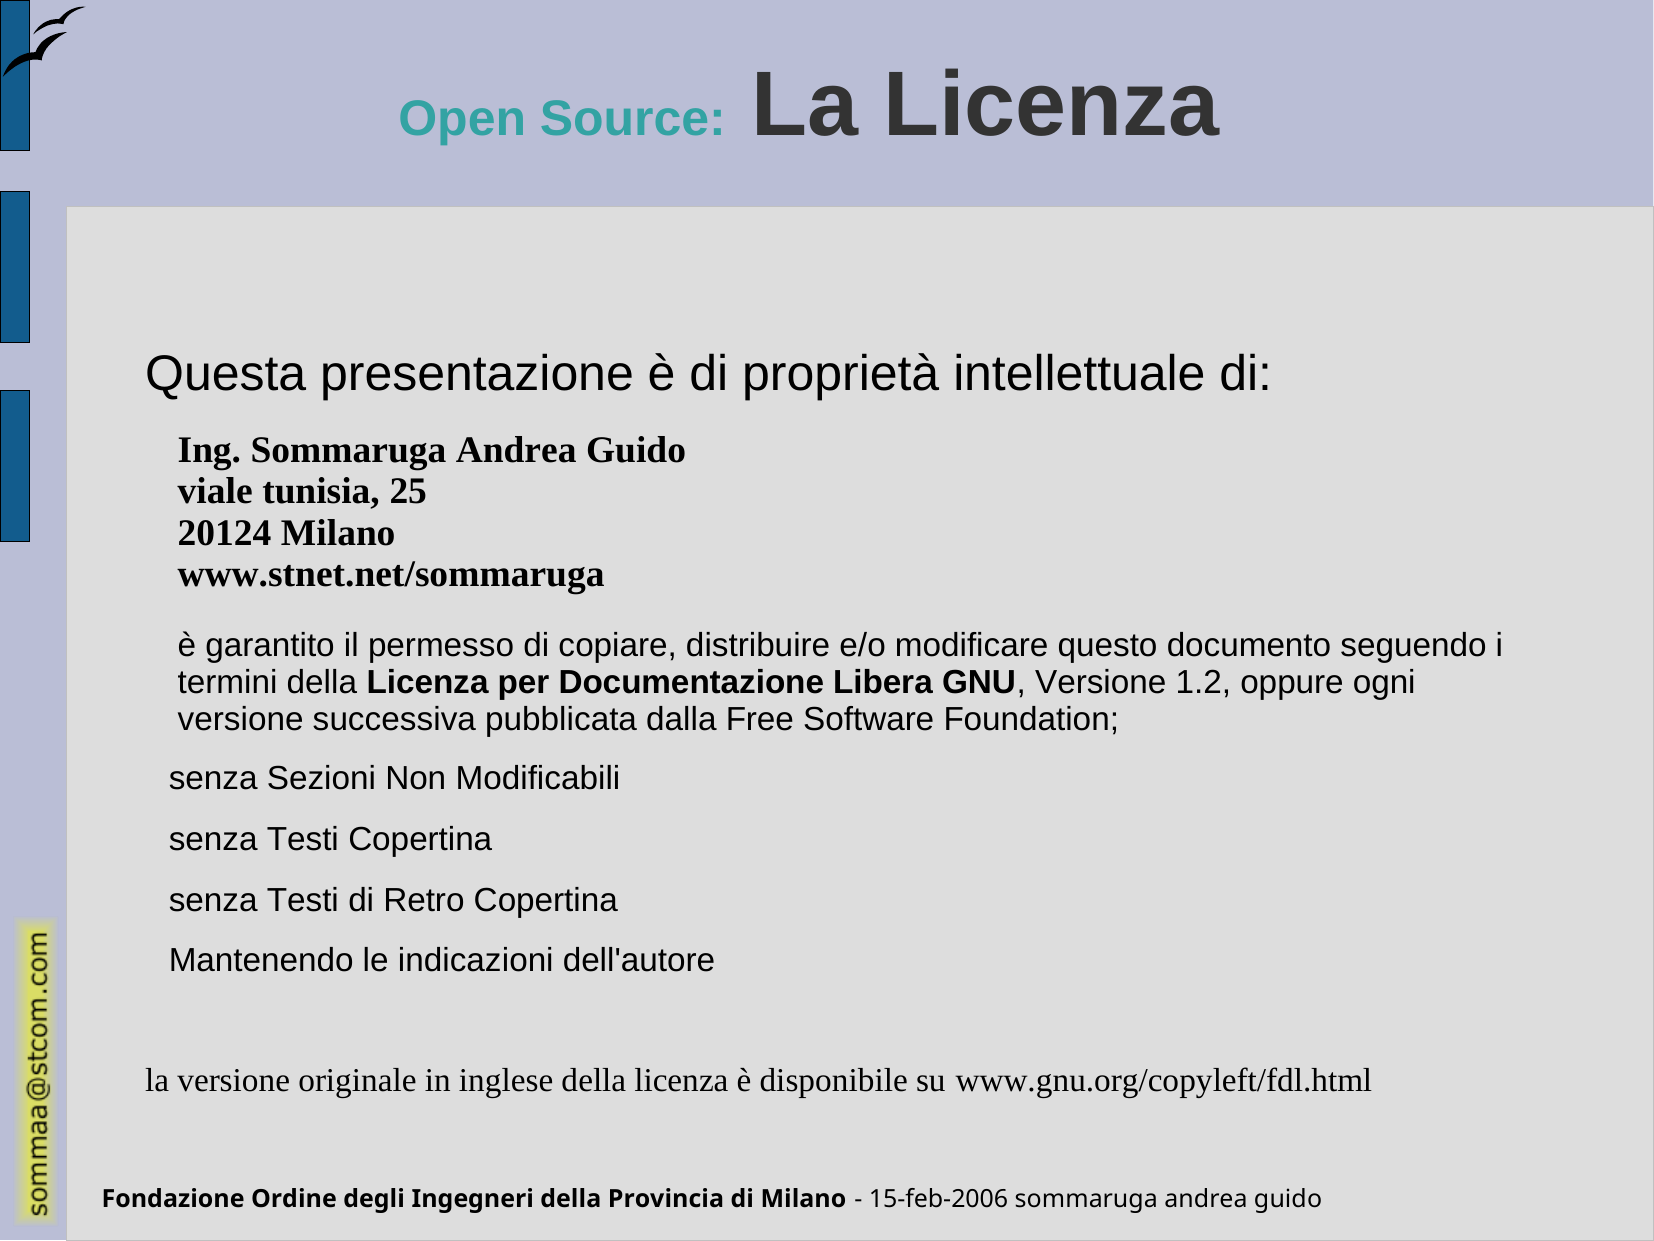

# Open Source: La Licenza
Questa presentazione è di proprietà intellettuale di:
Ing. Sommaruga Andrea Guido
viale tunisia, 25
20124 Milano
www.stnet.net/sommaruga
è garantito il permesso di copiare, distribuire e/o modificare questo documento seguendo i termini della Licenza per Documentazione Libera GNU, Versione 1.2, oppure ogni versione successiva pubblicata dalla Free Software Foundation;
senza Sezioni Non Modificabili
senza Testi Copertina
senza Testi di Retro Copertina
Mantenendo le indicazioni dell'autore
la versione originale in inglese della licenza è disponibile su www.gnu.org/copyleft/fdl.html